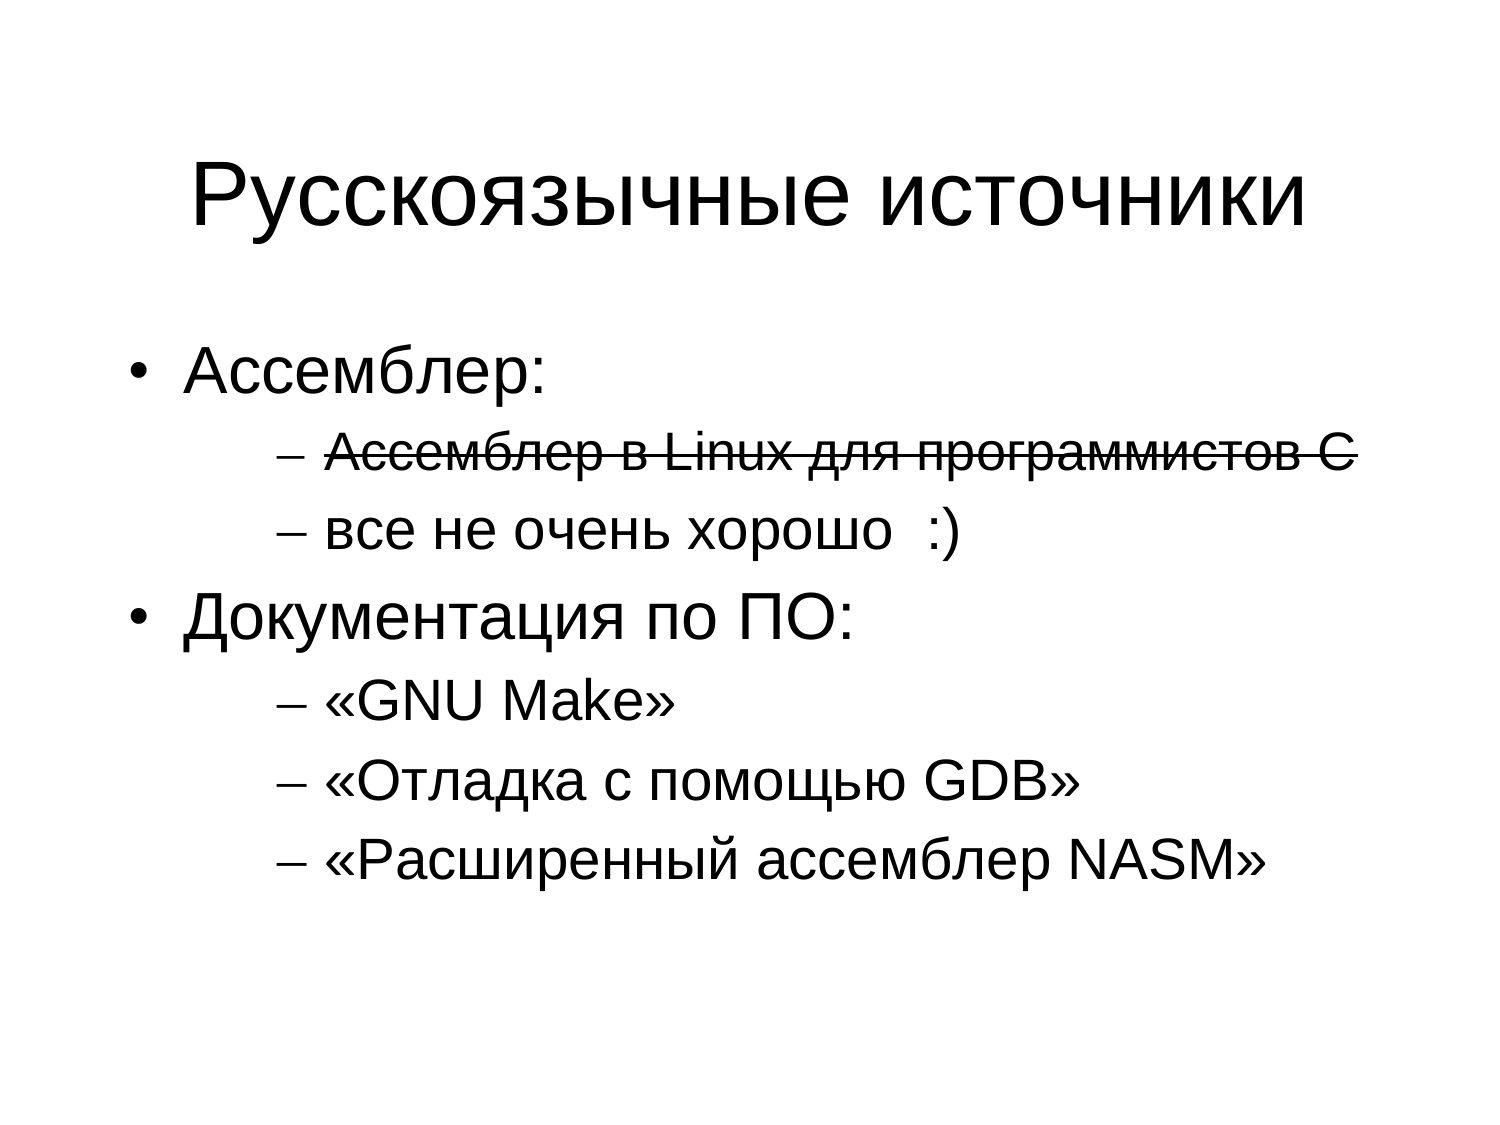

# Русскоязычные источники
Ассемблер:
Ассемблер в Linux для программистов C
все не очень хорошо :)
Документация по ПО:
«GNU Make»
«Отладка с помощью GDB»
«Расширенный ассемблер NASM»